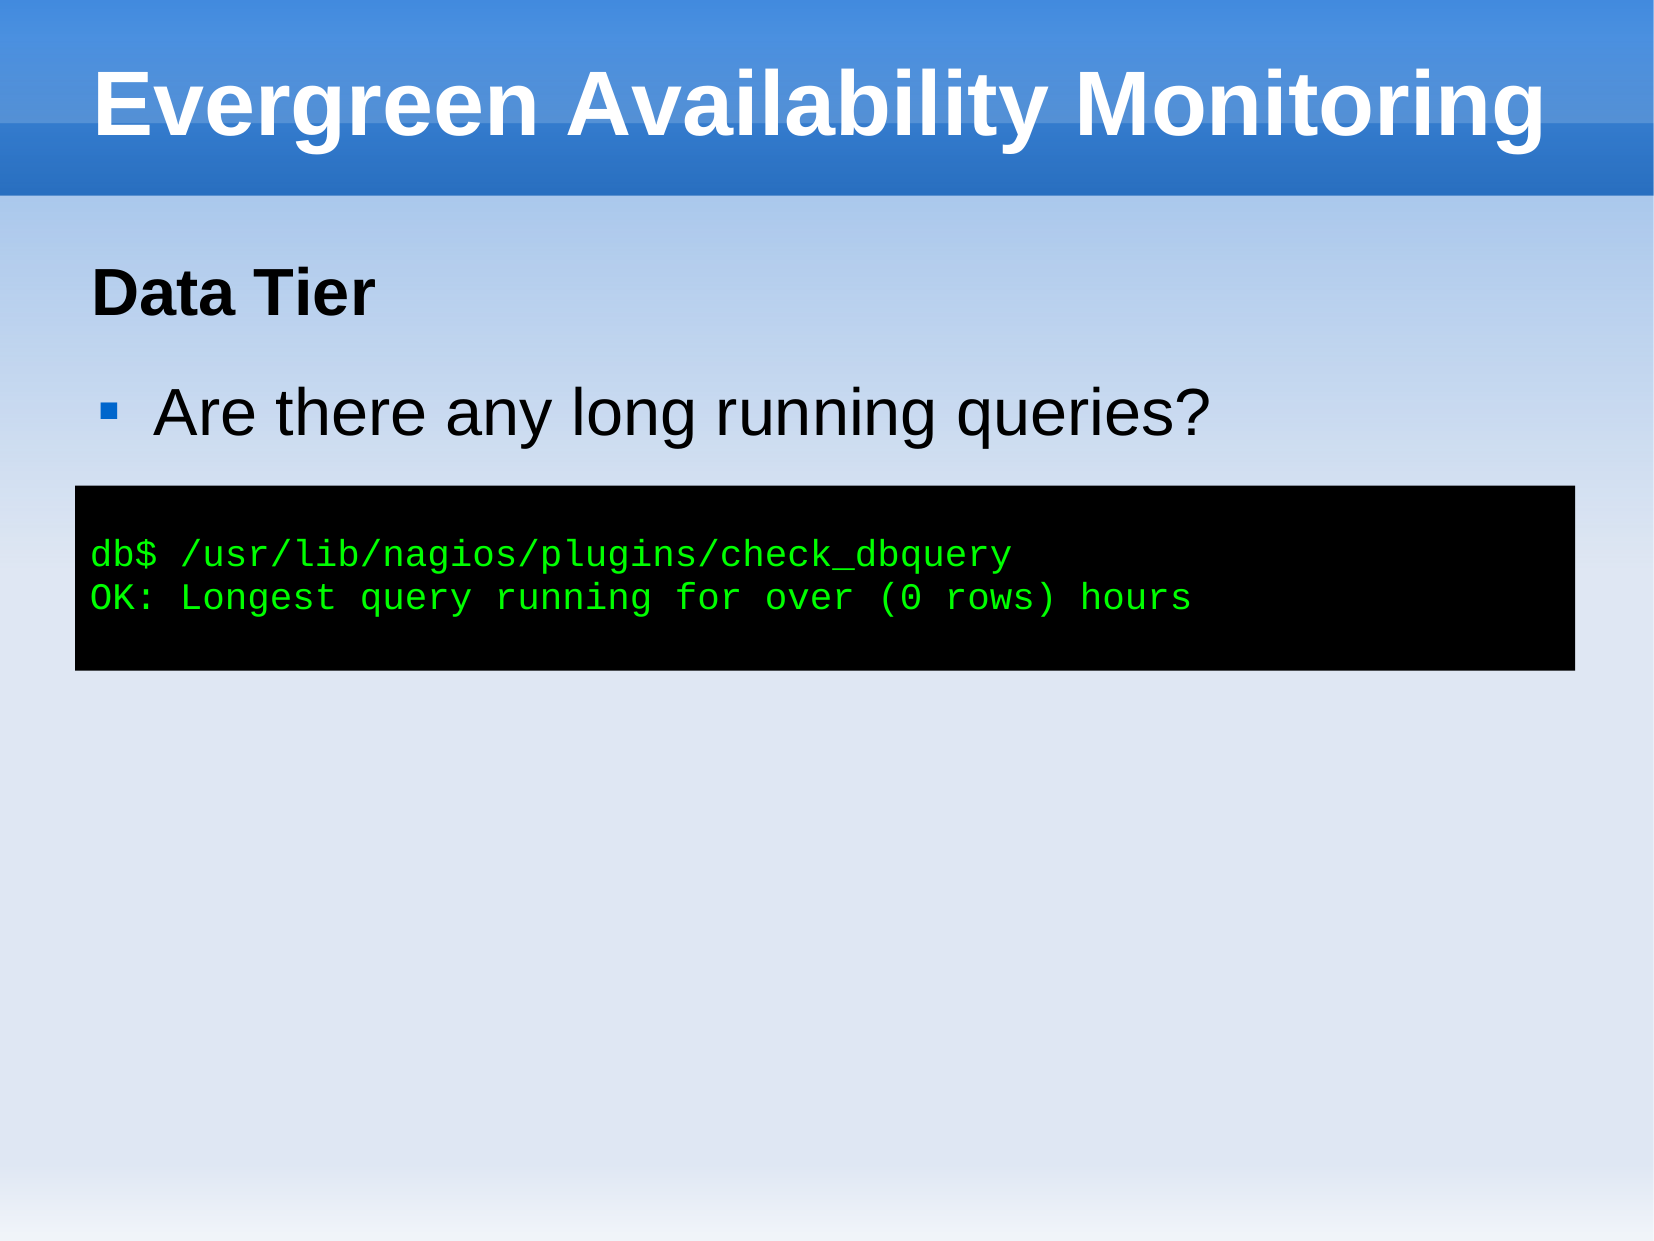

# Evergreen Availability Monitoring
Data Tier
Are there any long running queries?
db$ /usr/lib/nagios/plugins/check_dbquery
OK: Longest query running for over (0 rows) hours